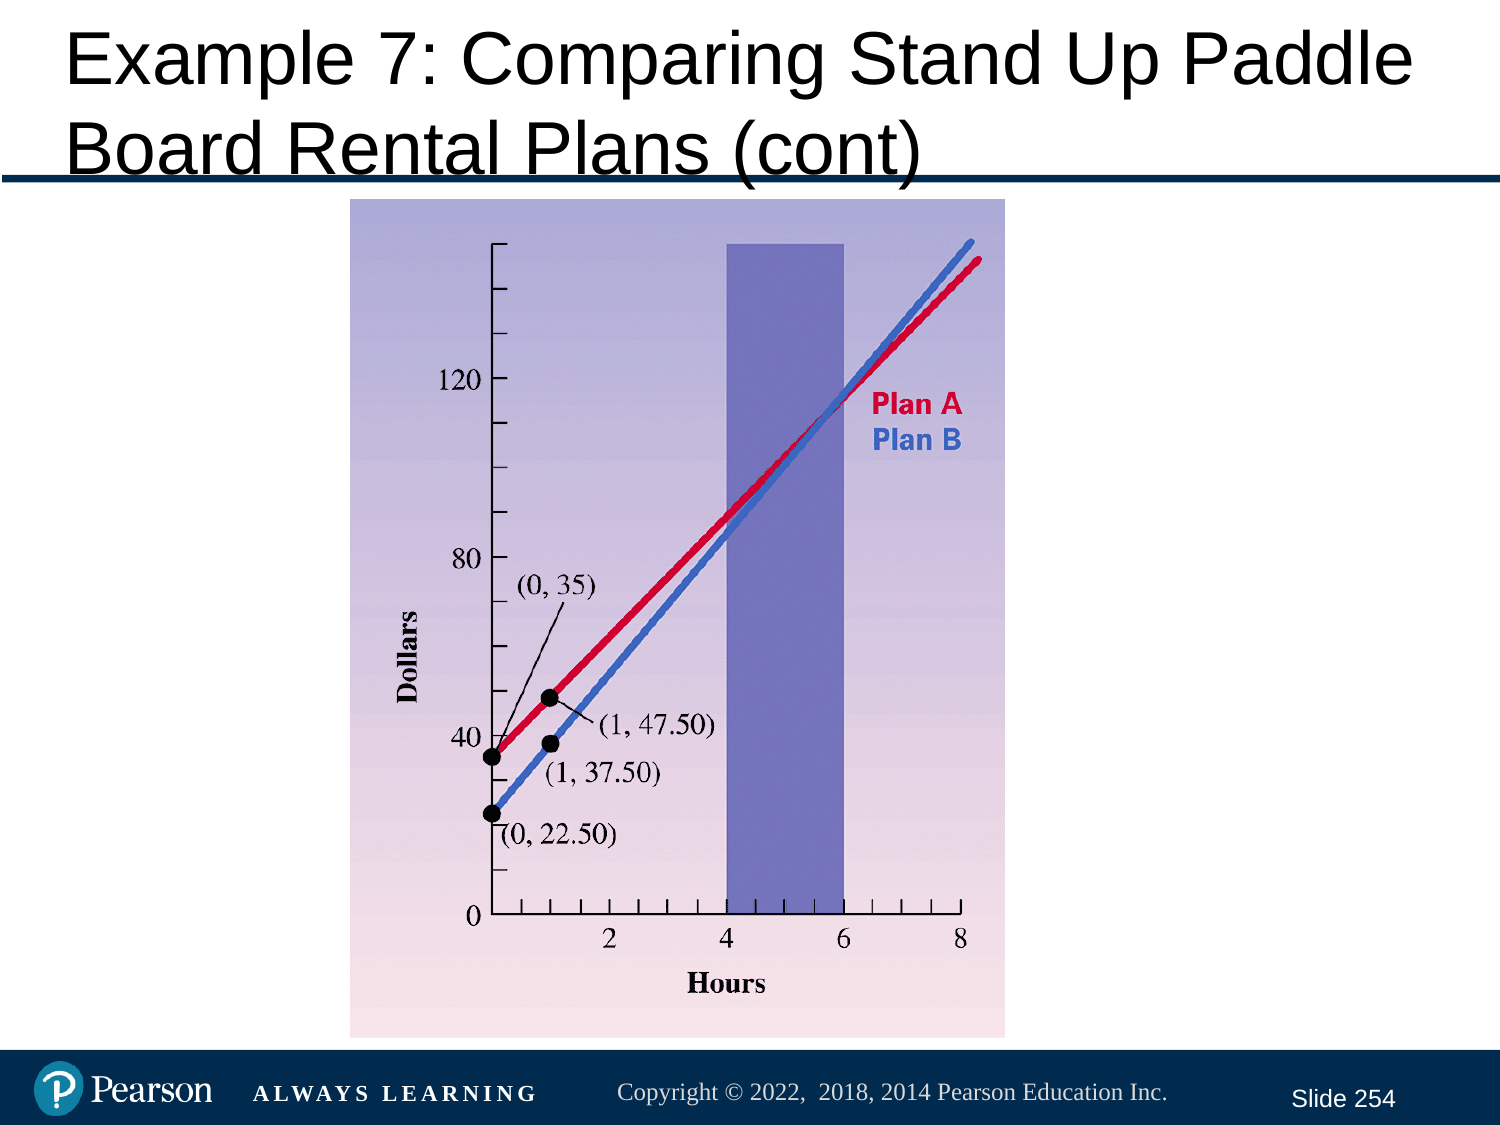

# Example 7: Comparing Stand Up Paddle Board Rental Plans (cont)